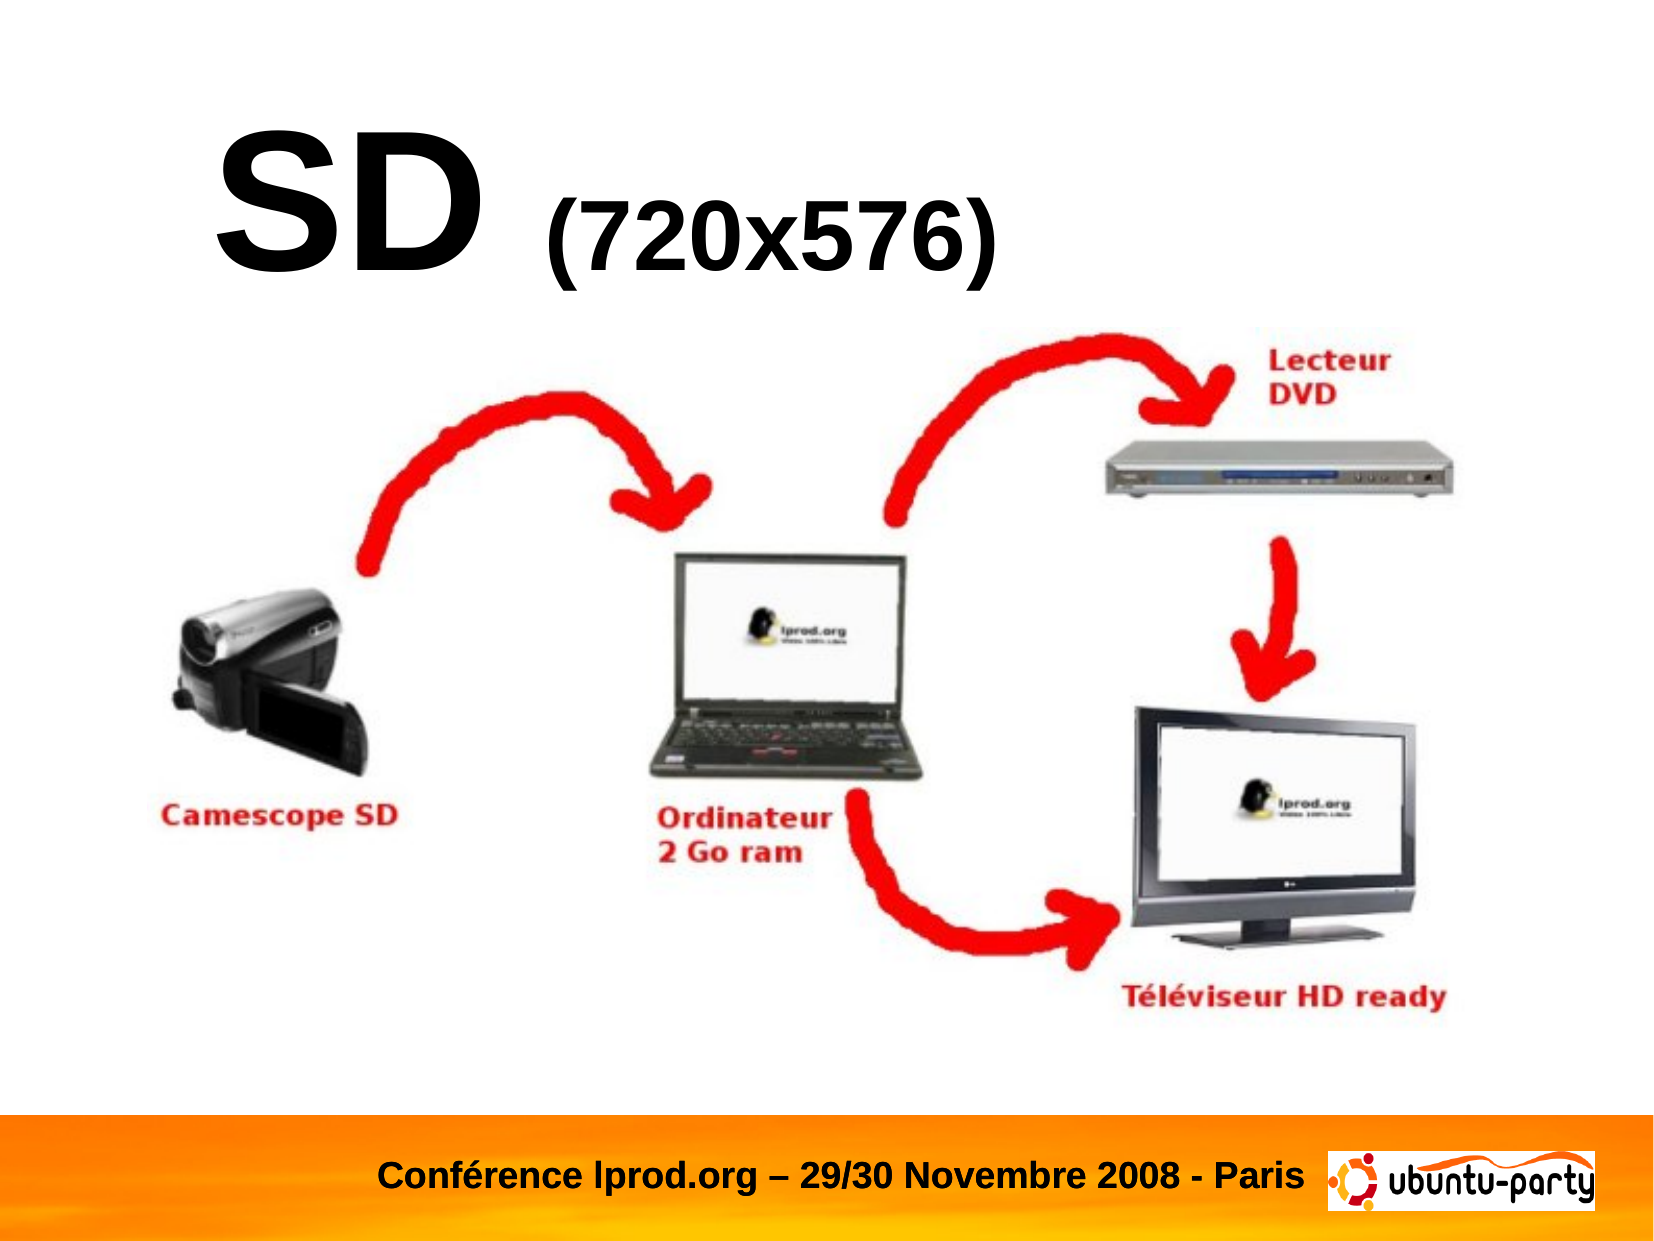

SD (720x576)
Conférence lprod.org – 29/30 Novembre 2008 - Paris
Conférence lprod.org – 29/30 Novembre 2008 - Paris